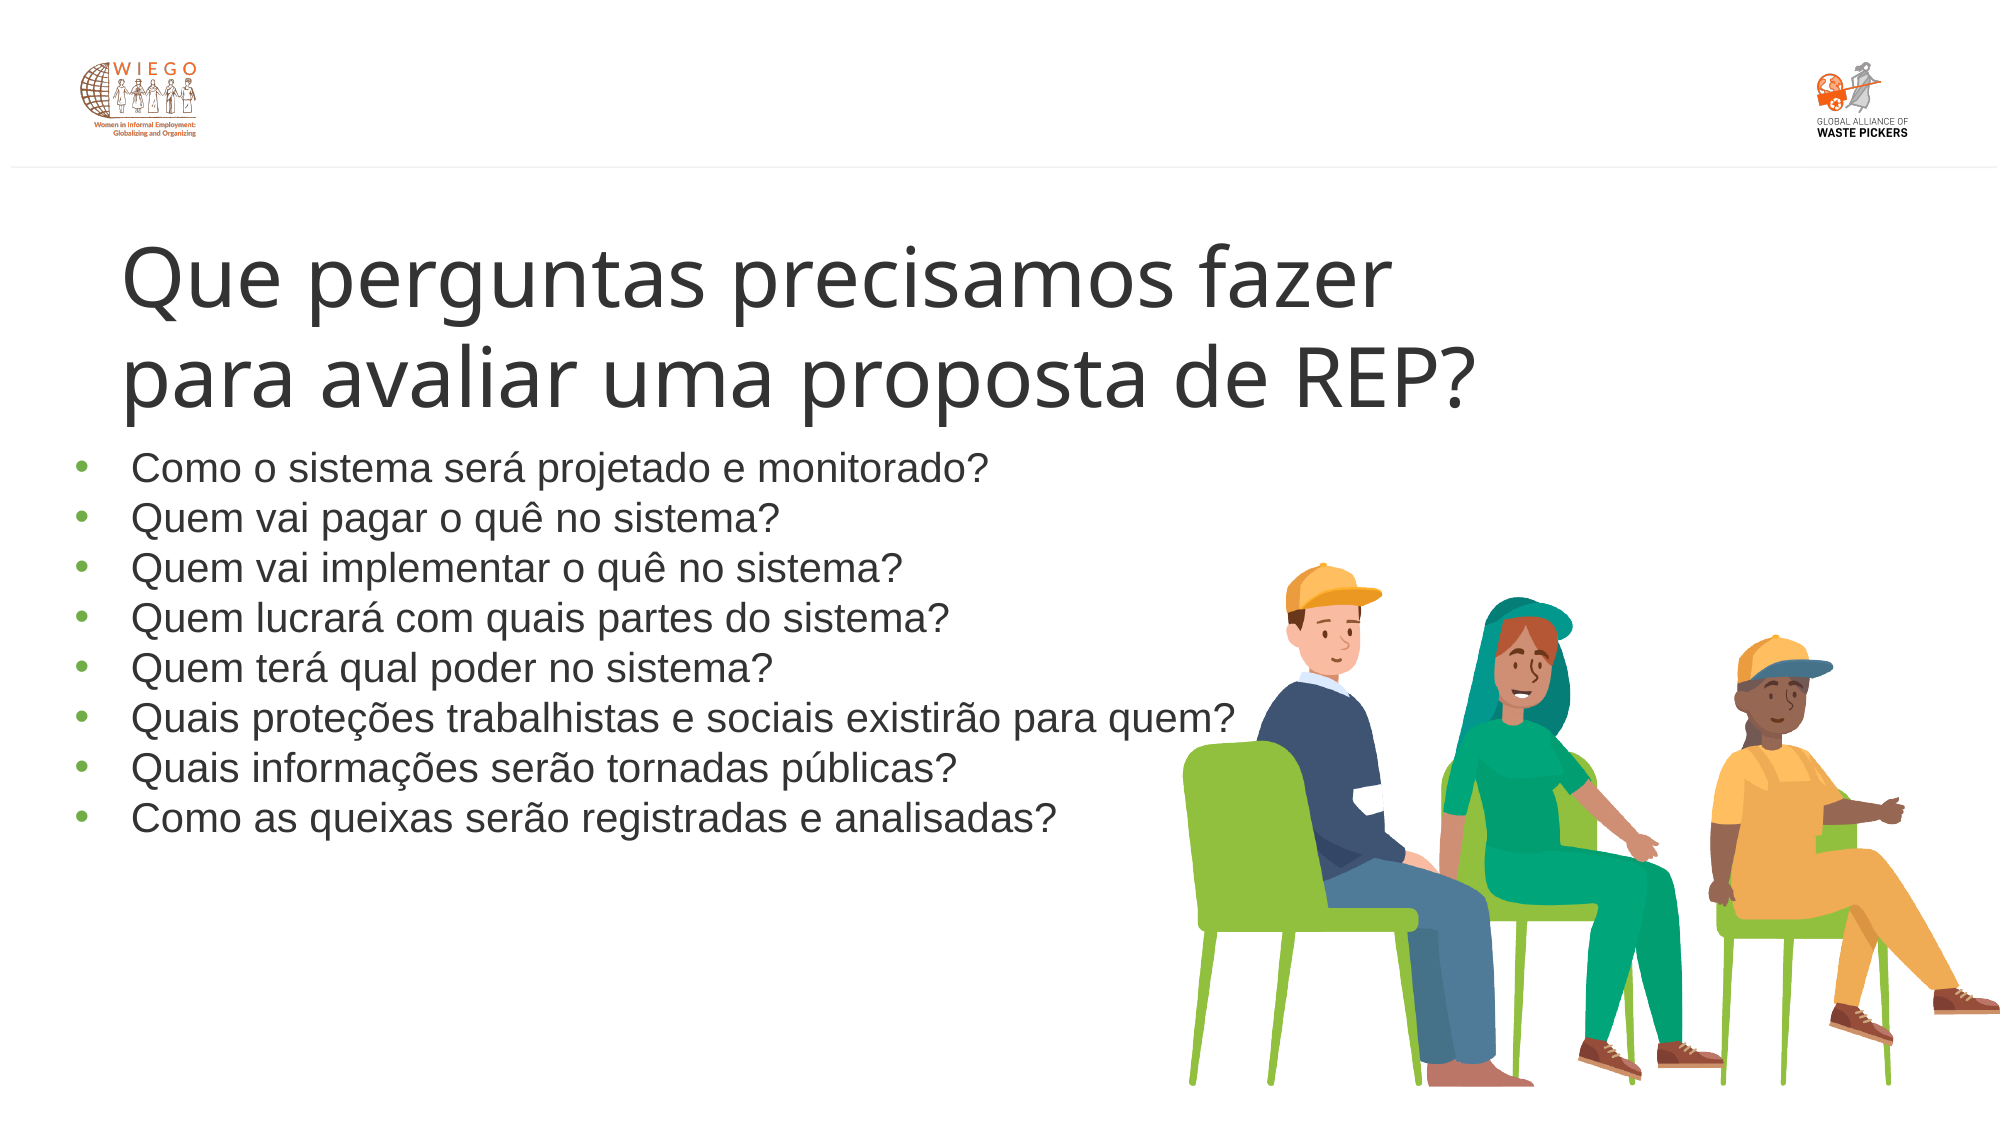

Que perguntas precisamos fazer
para avaliar uma proposta de REP?
Como o sistema será projetado e monitorado?
Quem vai pagar o quê no sistema?
Quem vai implementar o quê no sistema?
Quem lucrará com quais partes do sistema?
Quem terá qual poder no sistema?
Quais proteções trabalhistas e sociais existirão para quem?
Quais informações serão tornadas públicas?
Como as queixas serão registradas e analisadas?